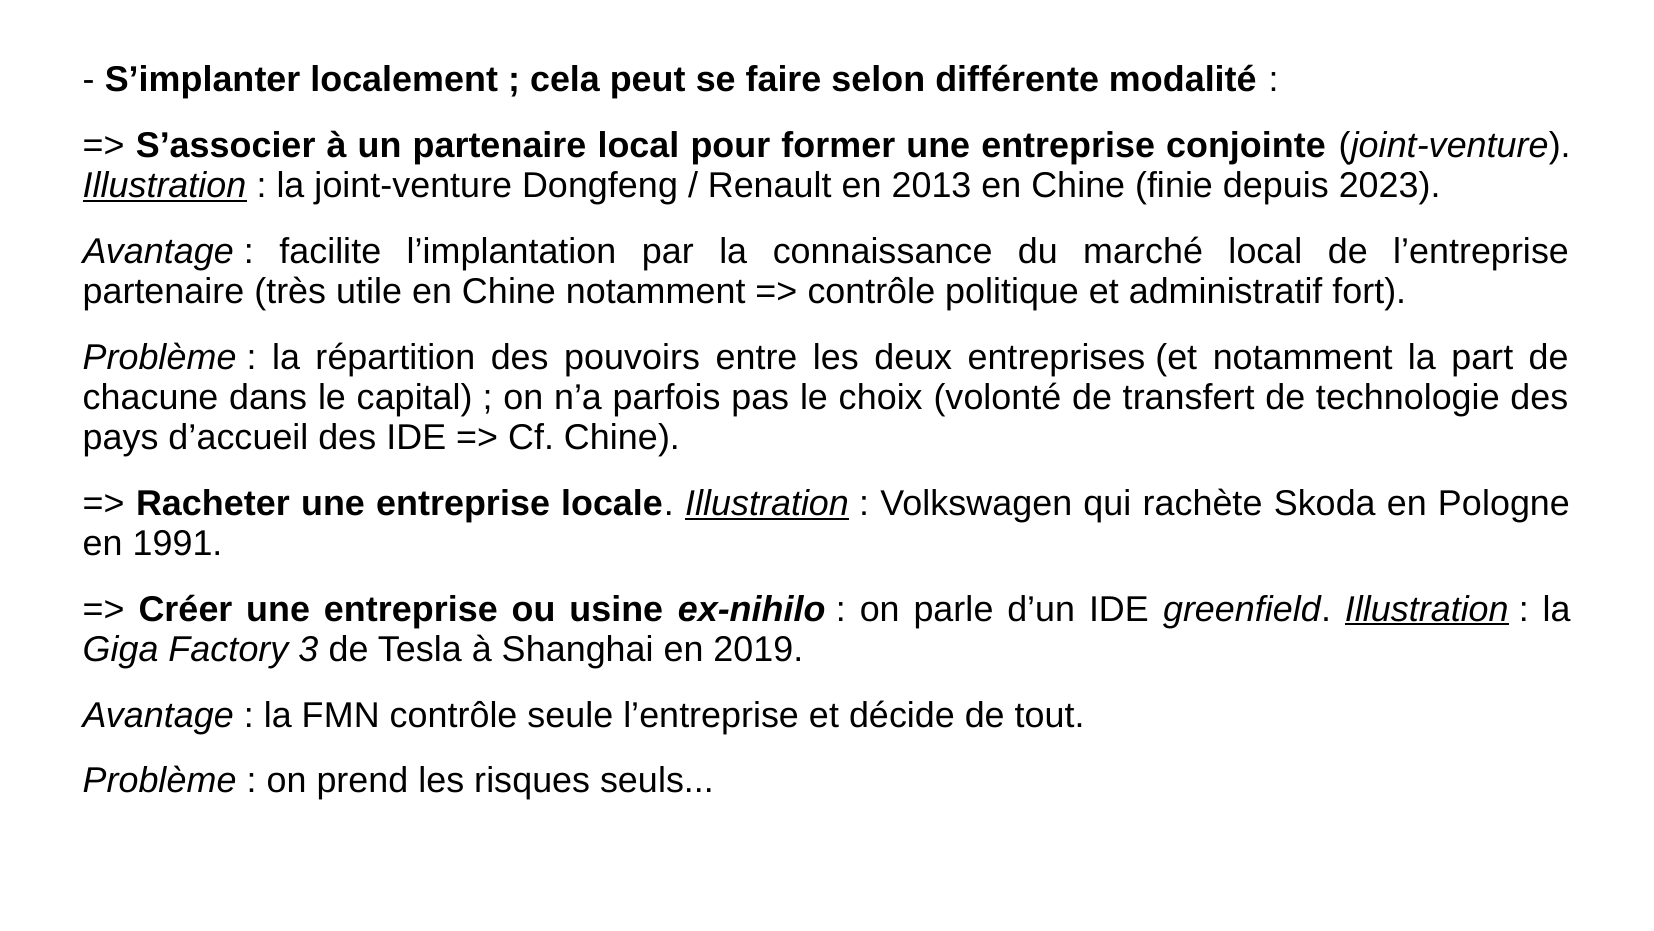

# - S’implanter localement ; cela peut se faire selon différente modalité :
=> S’associer à un partenaire local pour former une entreprise conjointe (joint-venture). Illustration : la joint-venture Dongfeng / Renault en 2013 en Chine (finie depuis 2023).
Avantage : facilite l’implantation par la connaissance du marché local de l’entreprise partenaire (très utile en Chine notamment => contrôle politique et administratif fort).
Problème : la répartition des pouvoirs entre les deux entreprises (et notamment la part de chacune dans le capital) ; on n’a parfois pas le choix (volonté de transfert de technologie des pays d’accueil des IDE => Cf. Chine).
=> Racheter une entreprise locale. Illustration : Volkswagen qui rachète Skoda en Pologne en 1991.
=> Créer une entreprise ou usine ex-nihilo : on parle d’un IDE greenfield. Illustration : la Giga Factory 3 de Tesla à Shanghai en 2019.
Avantage : la FMN contrôle seule l’entreprise et décide de tout.
Problème : on prend les risques seuls...